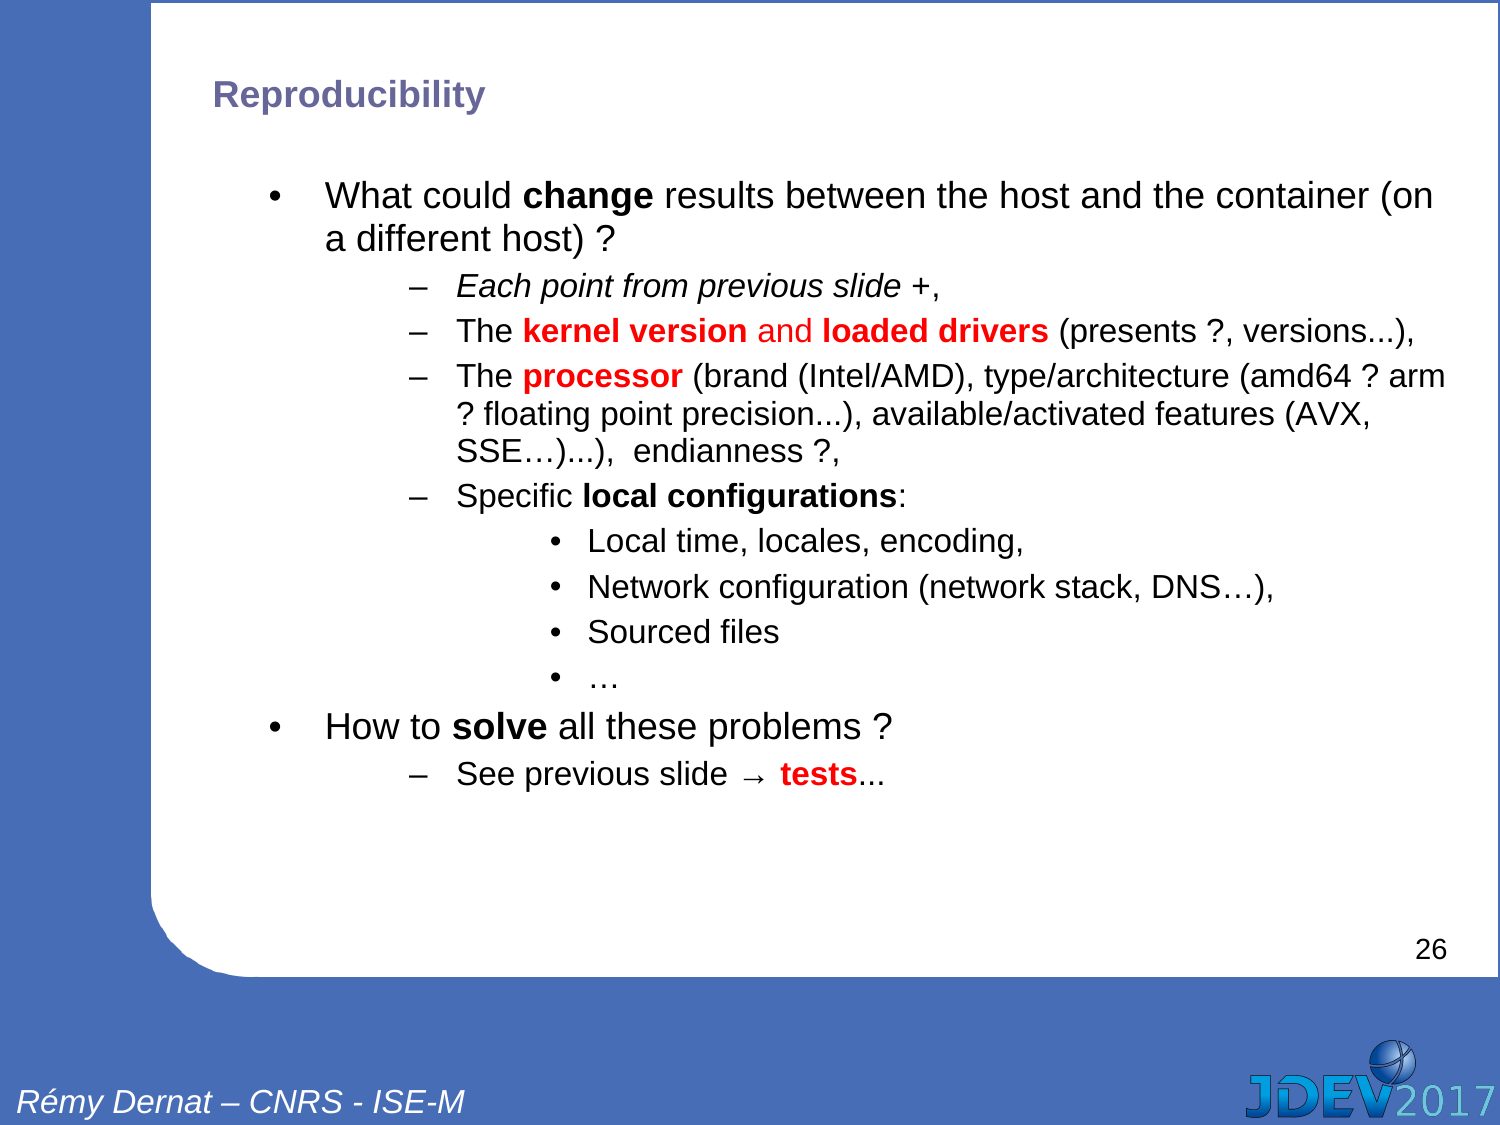

# Reproducibility
What could change results between the host and the container (on a different host) ?
Each point from previous slide +,
The kernel version and loaded drivers (presents ?, versions...),
The processor (brand (Intel/AMD), type/architecture (amd64 ? arm ? floating point precision...), available/activated features (AVX, SSE…)...), endianness ?,
Specific local configurations:
Local time, locales, encoding,
Network configuration (network stack, DNS…),
Sourced files
…
How to solve all these problems ?
See previous slide → tests...
26
Rémy Dernat – CNRS - ISE-M